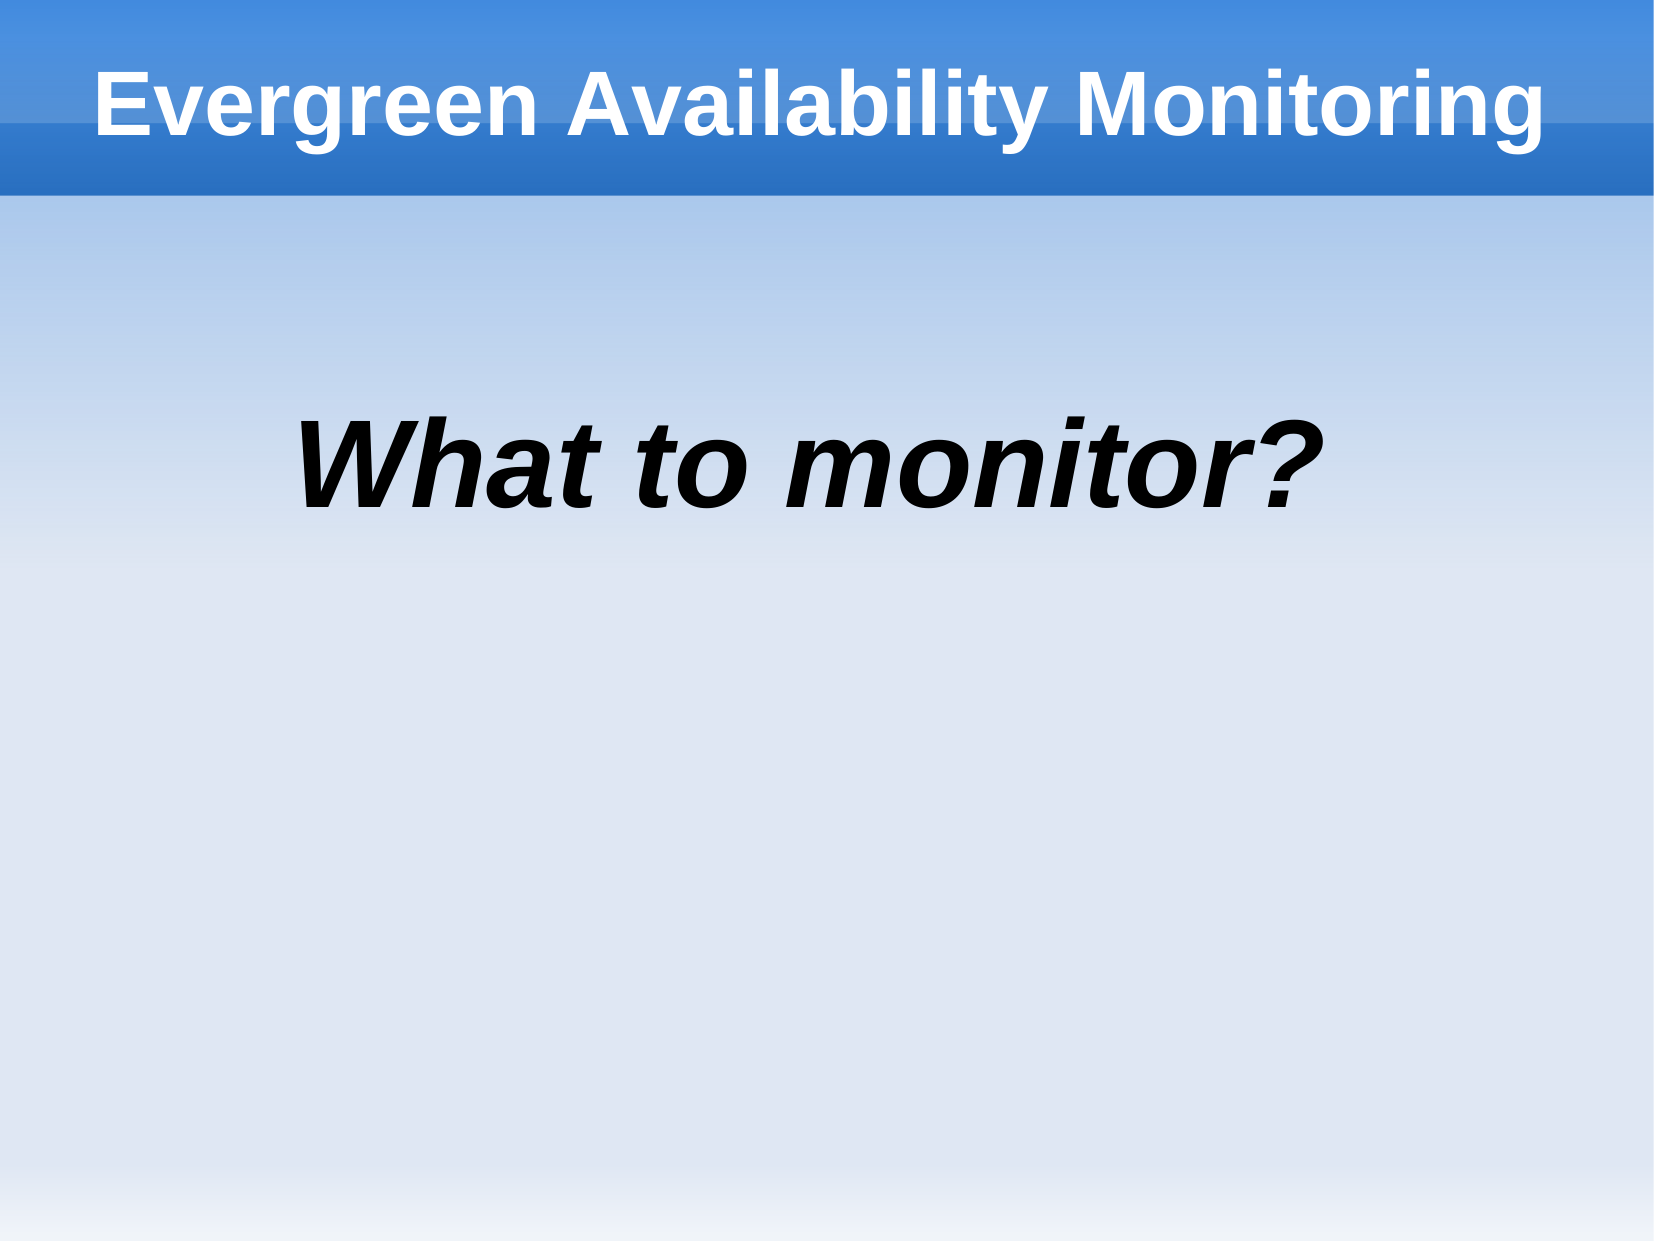

# Evergreen Availability Monitoring
 What to monitor?